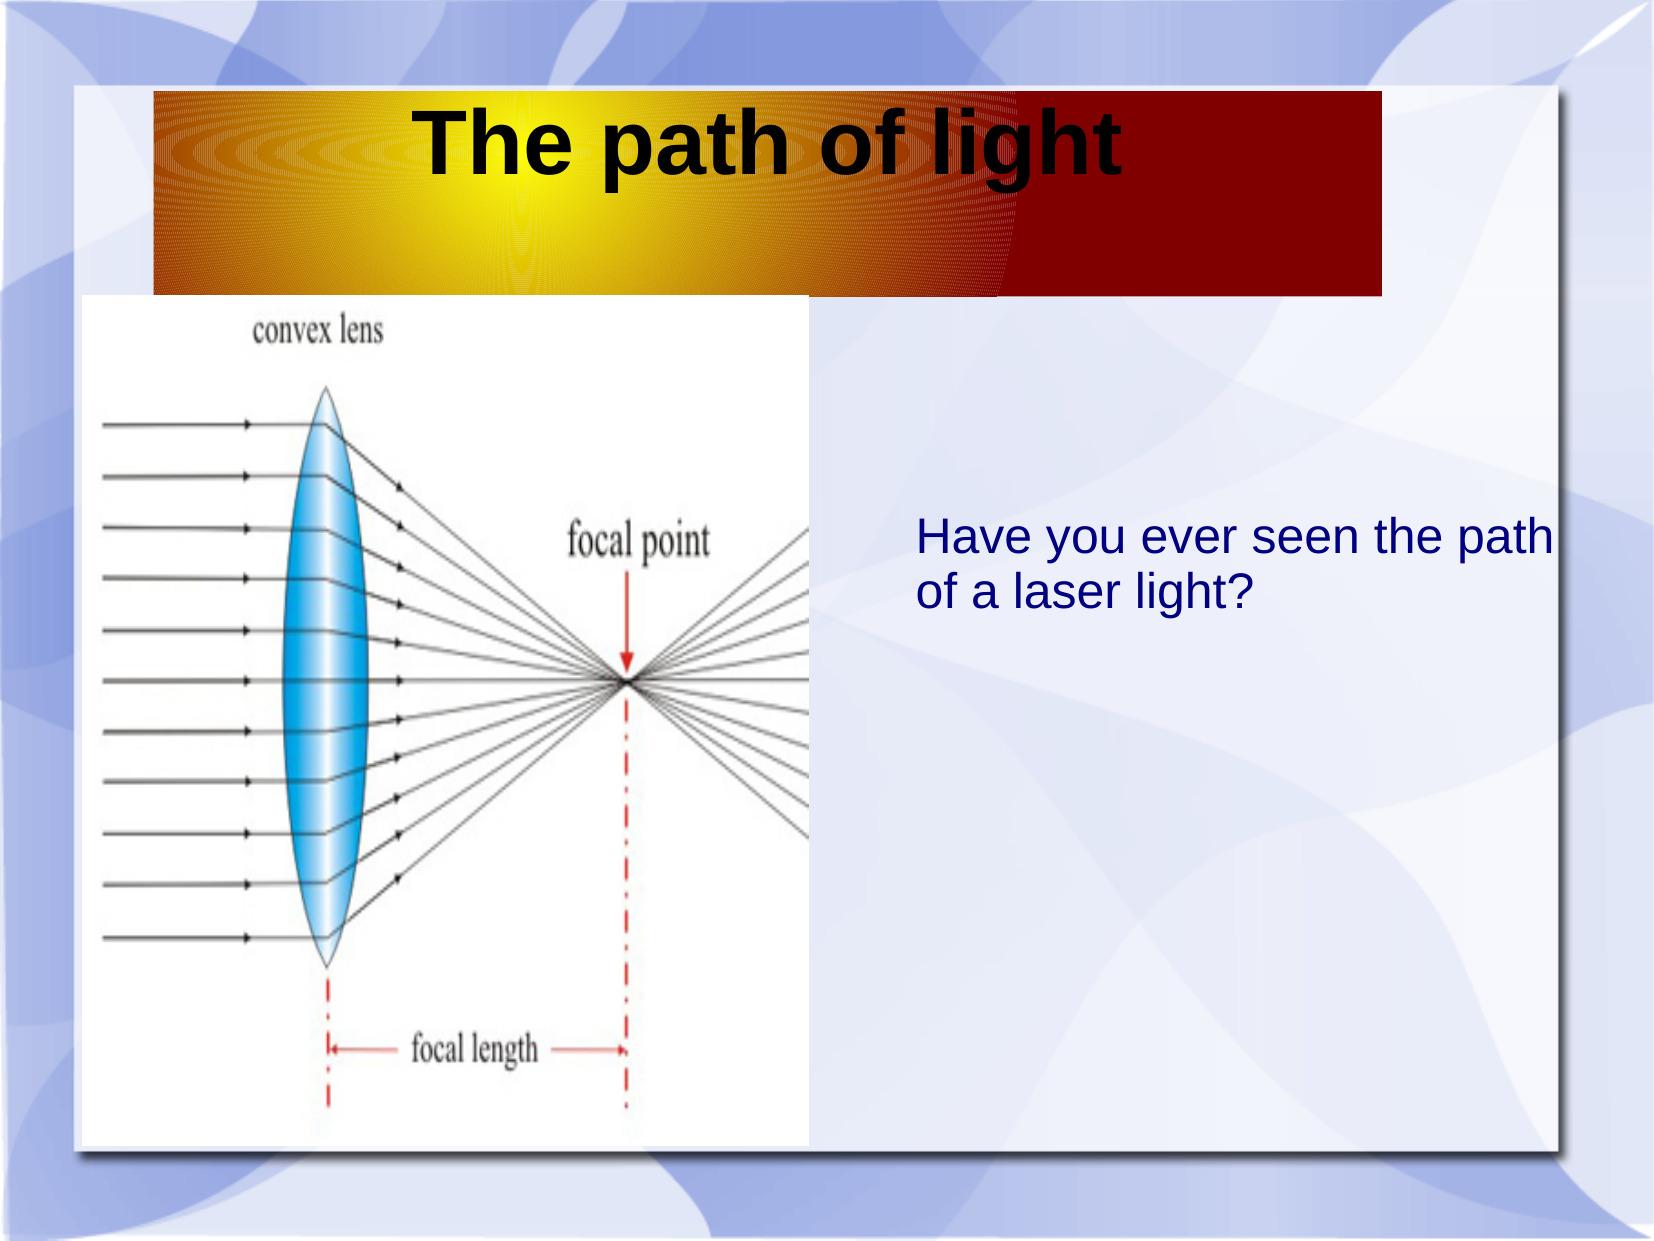

# The path of light
Have you ever seen the path of a laser light?